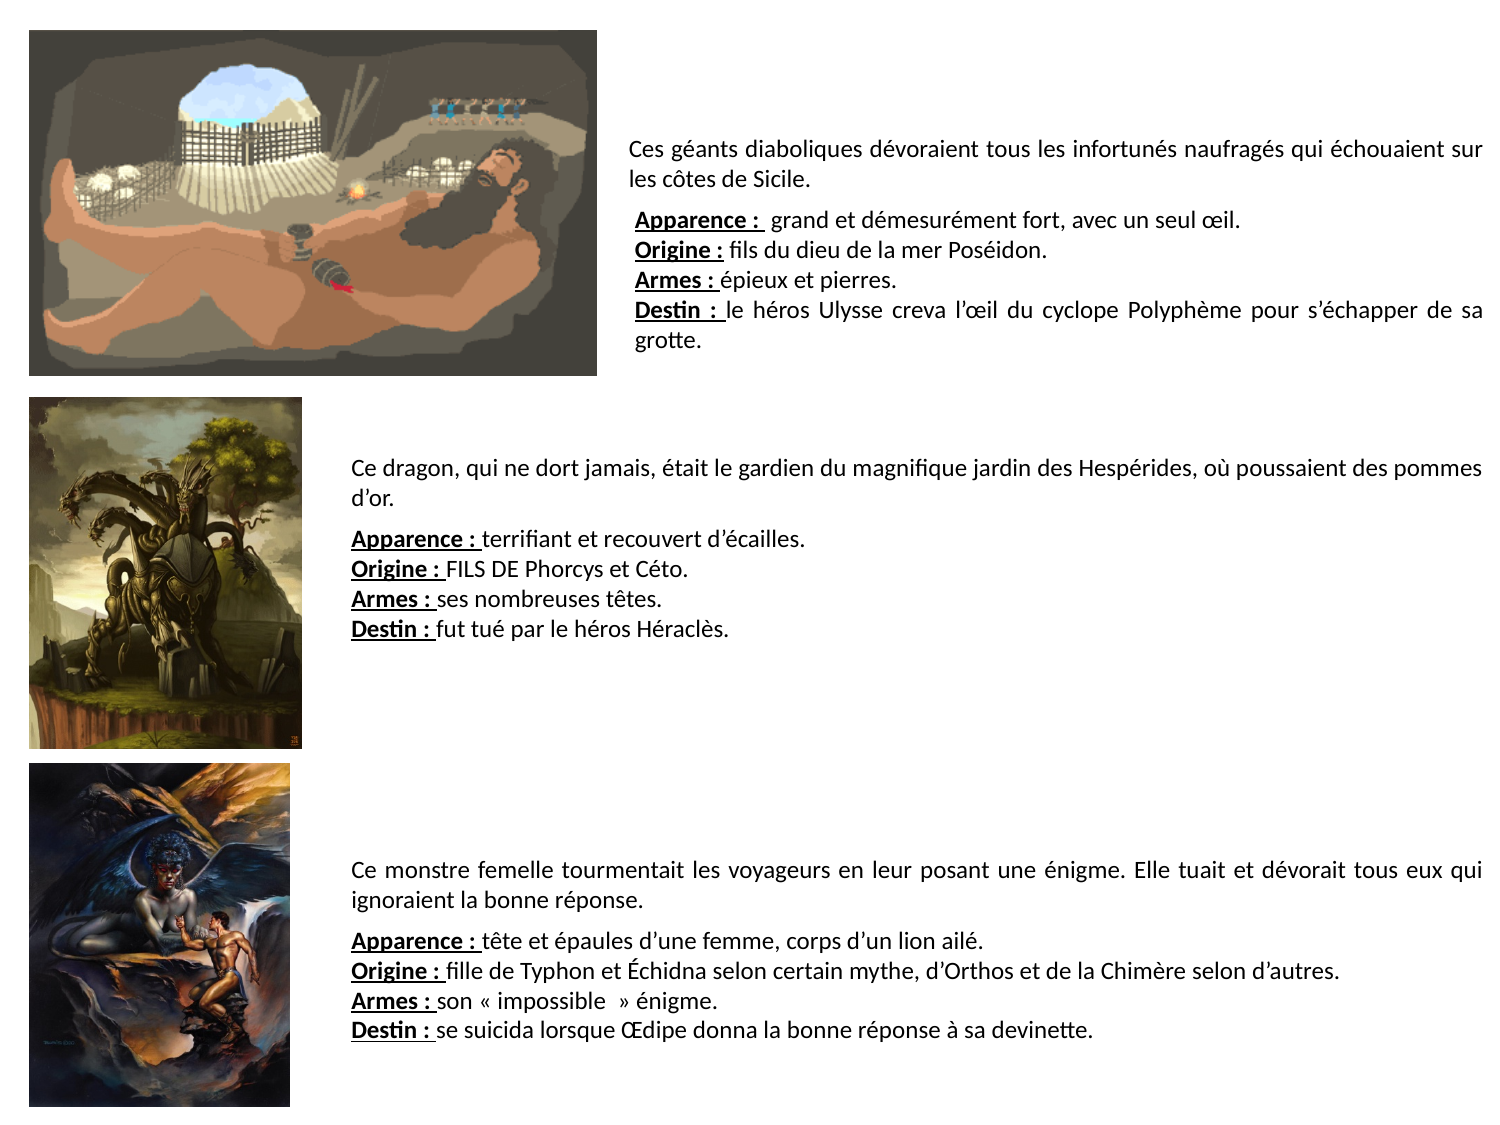

Ces géants diaboliques dévoraient tous les infortunés naufragés qui échouaient sur les côtes de Sicile.
Apparence : grand et démesurément fort, avec un seul œil.
Origine : fils du dieu de la mer Poséidon.
Armes : épieux et pierres.
Destin : le héros Ulysse creva l’œil du cyclope Polyphème pour s’échapper de sa grotte.
Ce dragon, qui ne dort jamais, était le gardien du magnifique jardin des Hespérides, où poussaient des pommes d’or.
Apparence : terrifiant et recouvert d’écailles.
Origine : FILS DE Phorcys et Céto.
Armes : ses nombreuses têtes.
Destin : fut tué par le héros Héraclès.
Ce monstre femelle tourmentait les voyageurs en leur posant une énigme. Elle tuait et dévorait tous eux qui ignoraient la bonne réponse.
Apparence : tête et épaules d’une femme, corps d’un lion ailé.
Origine : fille de Typhon et Échidna selon certain mythe, d’Orthos et de la Chimère selon d’autres.
Armes : son « impossible  » énigme.
Destin : se suicida lorsque Œdipe donna la bonne réponse à sa devinette.